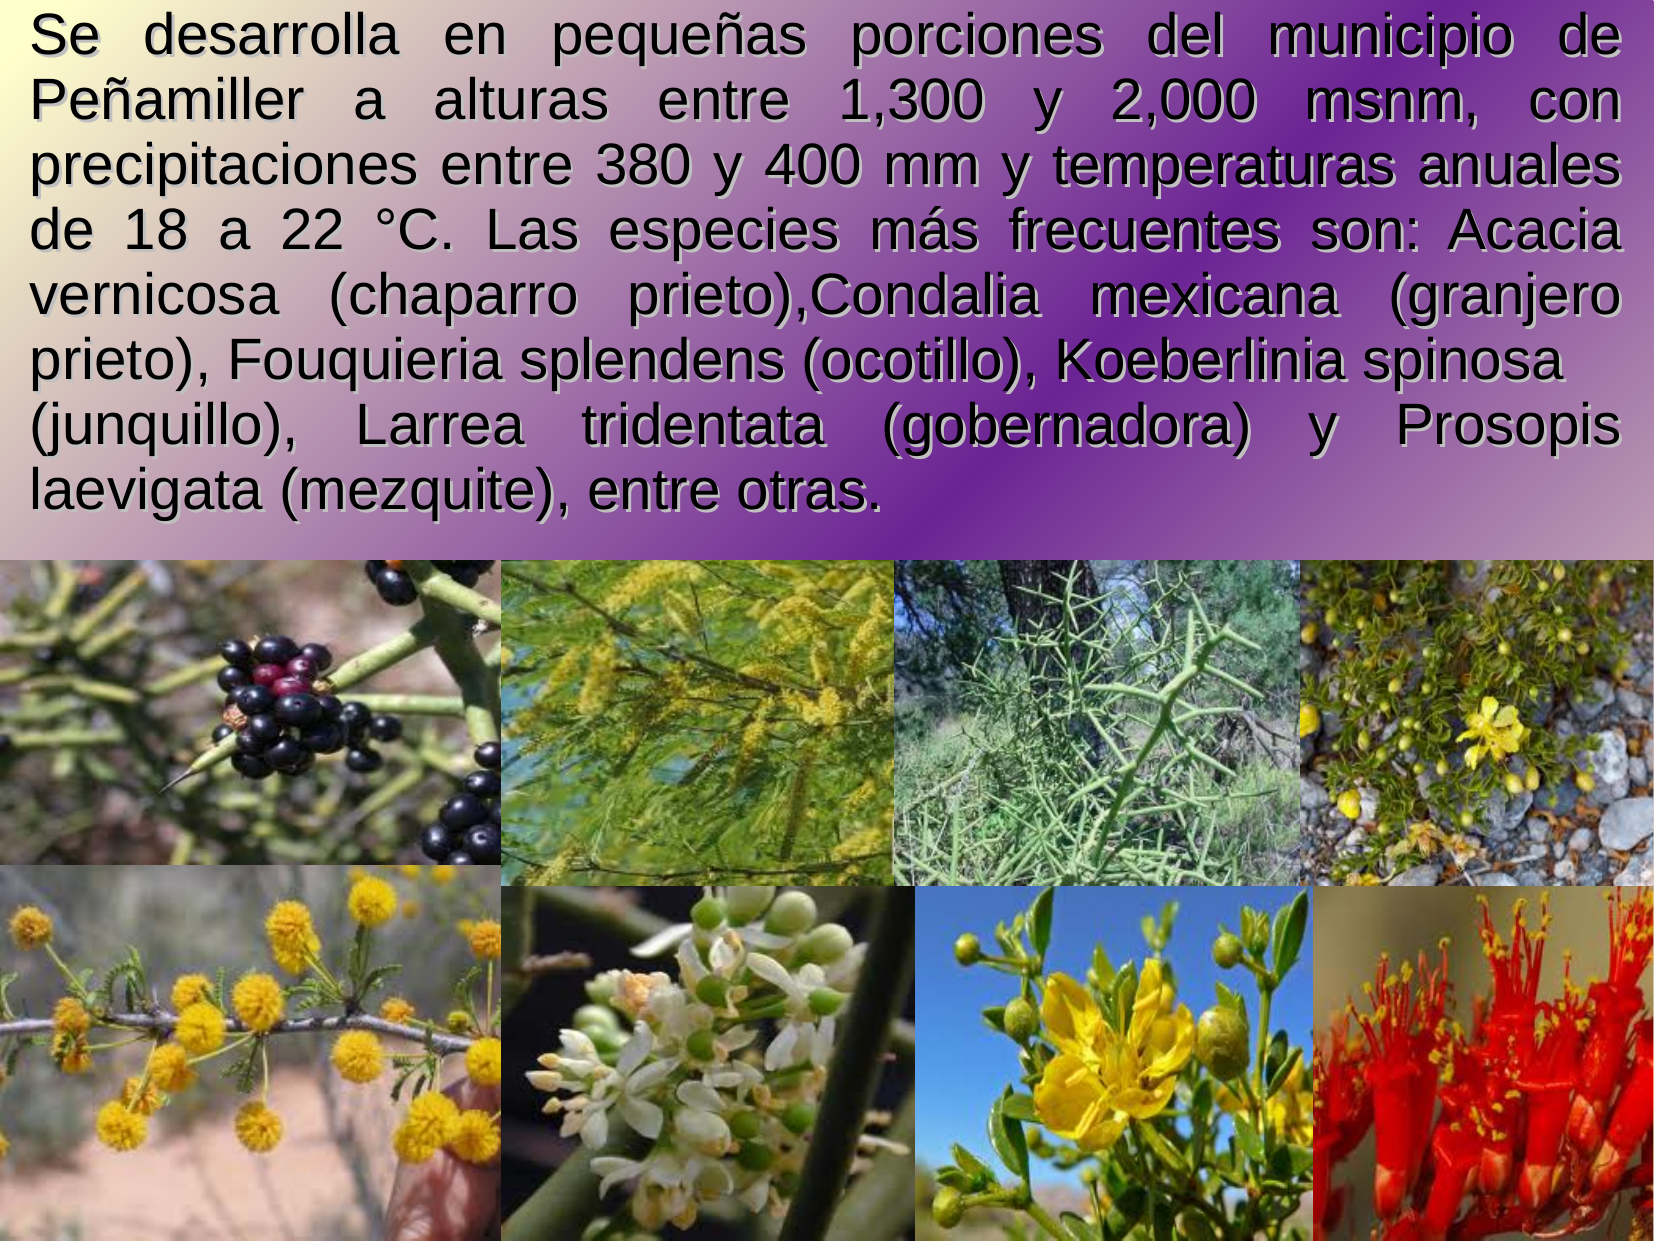

# Se desarrolla en pequeñas porciones del municipio de Peñamiller a alturas entre 1,300 y 2,000 msnm, con precipitaciones entre 380 y 400 mm y temperaturas anuales de 18 a 22 °C. Las especies más frecuentes son: Acacia vernicosa (chaparro prieto),Condalia mexicana (granjero prieto), Fouquieria splendens (ocotillo), Koeberlinia spinosa
(junquillo), Larrea tridentata (gobernadora) y Prosopis laevigata (mezquite), entre otras.